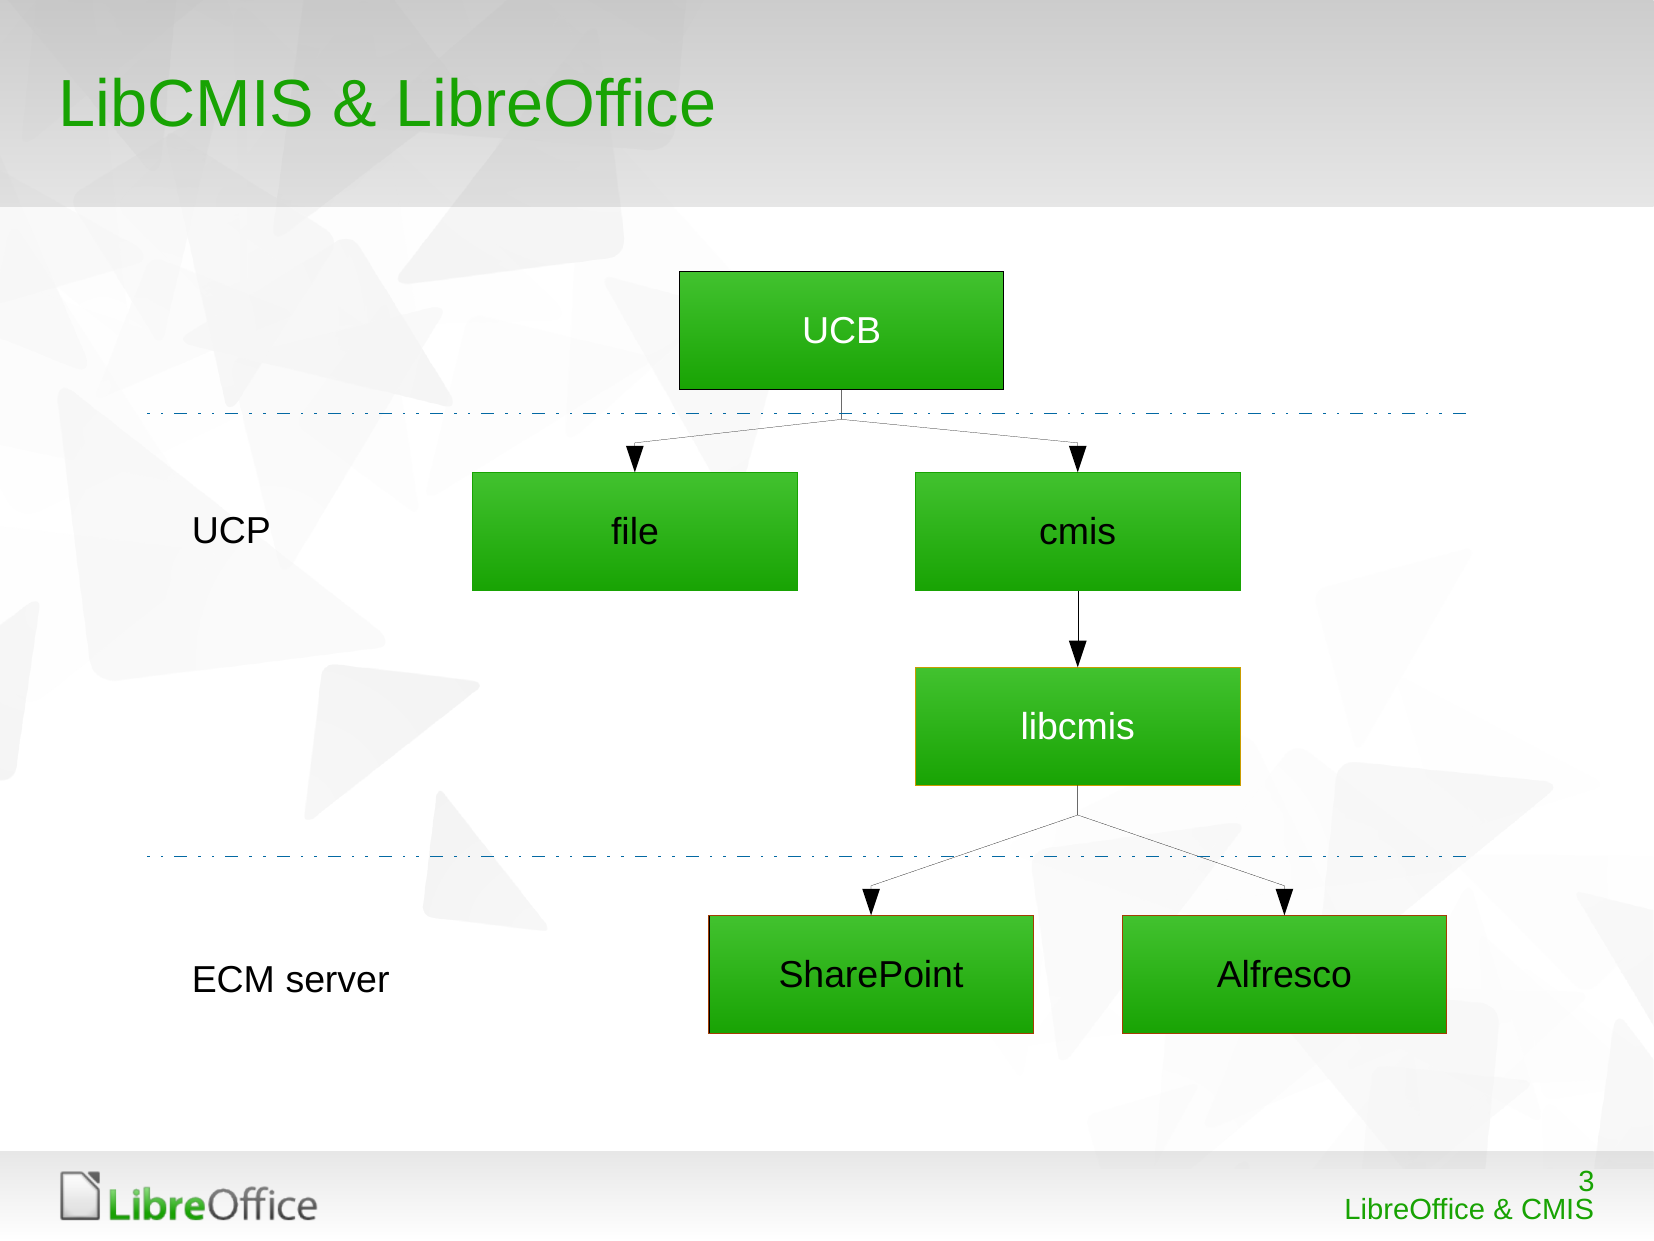

# LibCMIS & LibreOffice
UCB
file
cmis
UCP
libcmis
SharePoint
Alfresco
ECM server
3
LibreOffice & CMIS